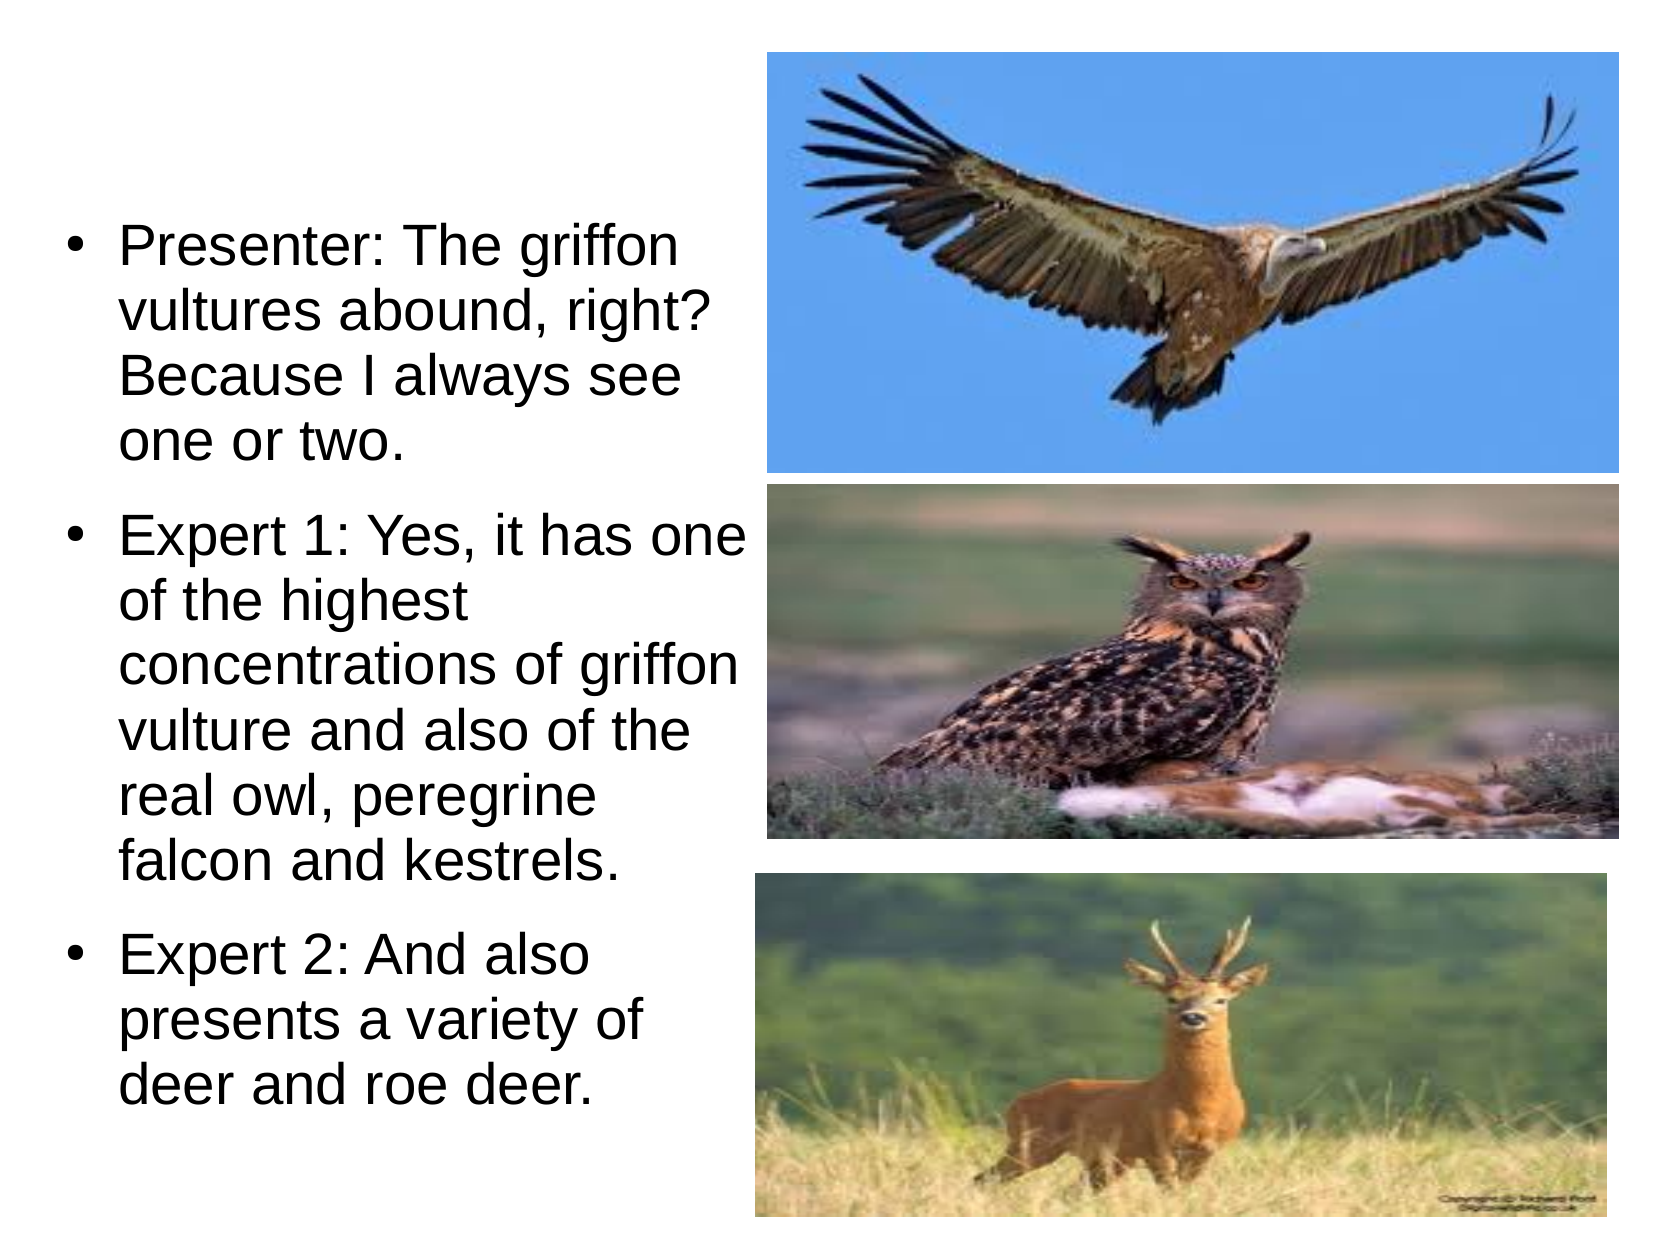

# Presenter: The griffon vultures abound, right? Because I always see one or two.
Expert 1: Yes, it has one of the highest concentrations of griffon vulture and also of the real owl, peregrine falcon and kestrels.
Expert 2: And also presents a variety of deer and roe deer.